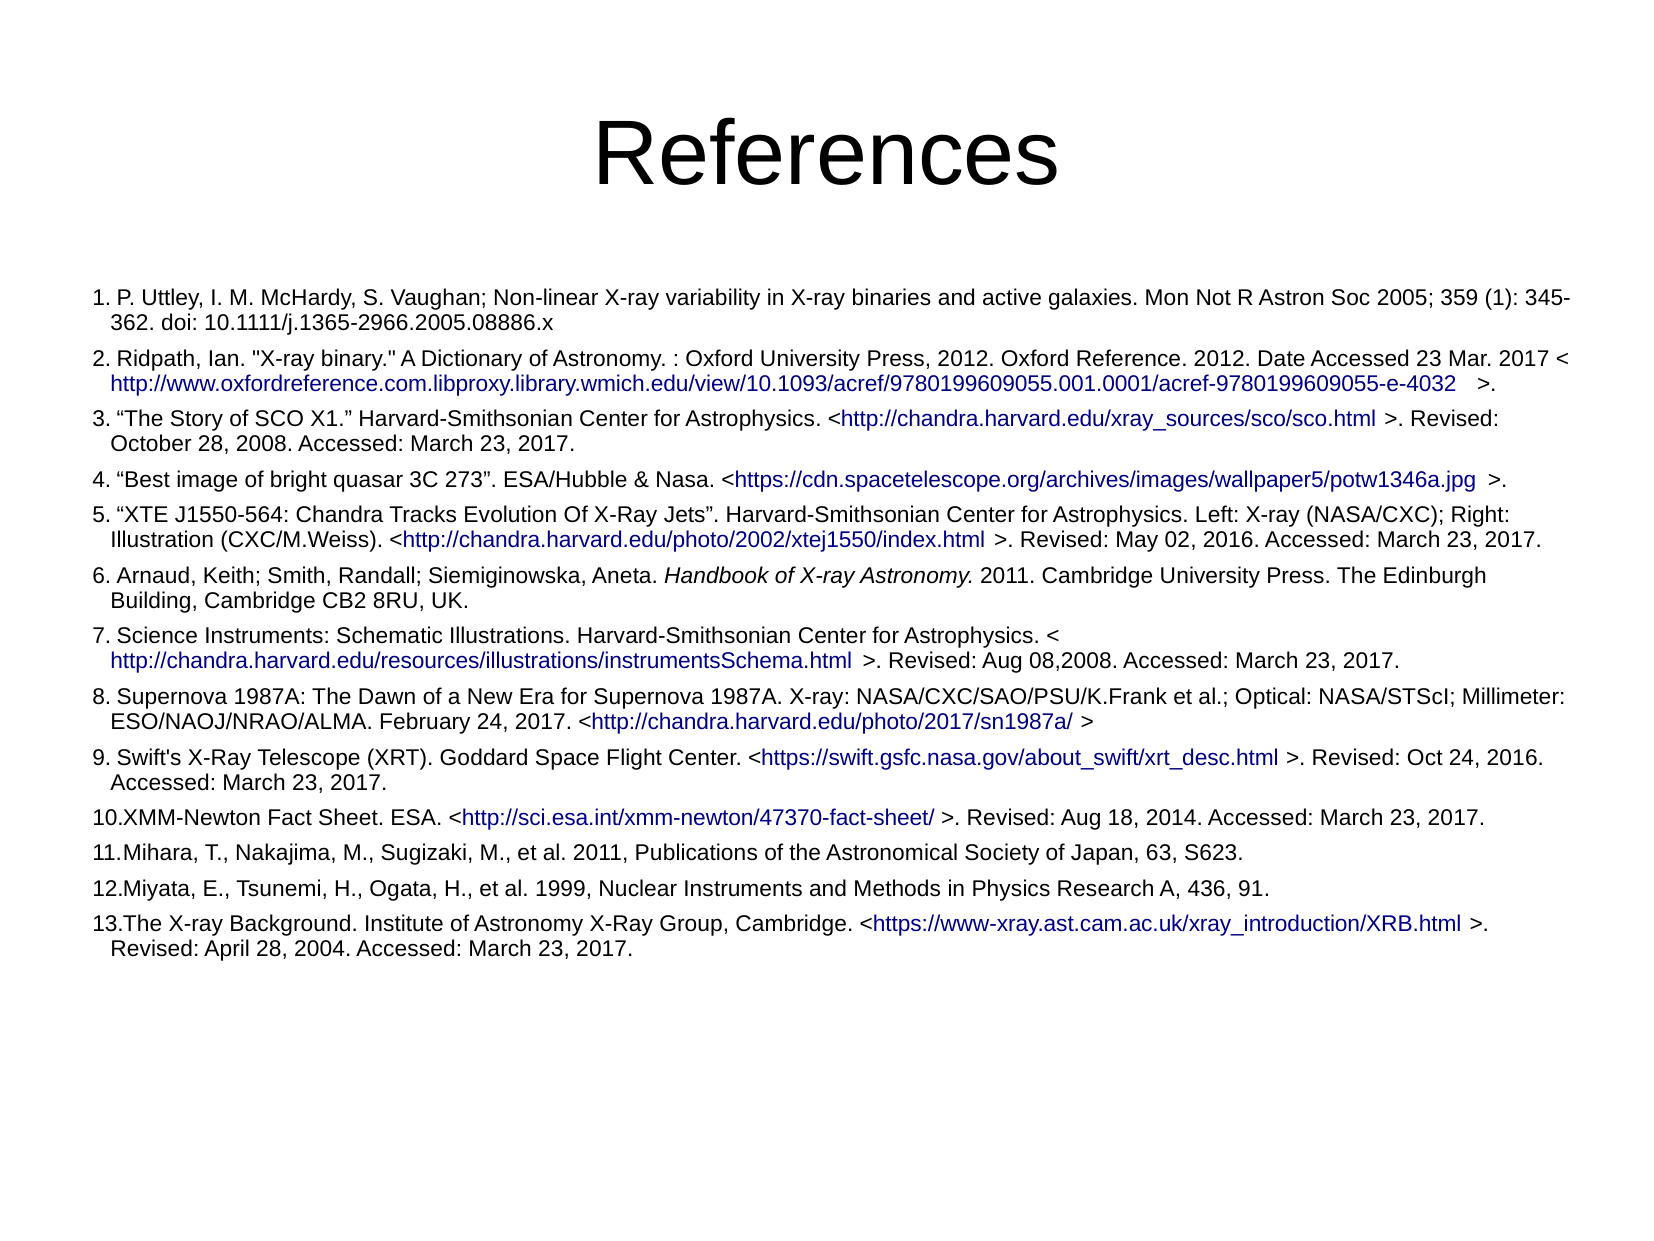

# References
 P. Uttley, I. M. McHardy, S. Vaughan; Non-linear X-ray variability in X-ray binaries and active galaxies. Mon Not R Astron Soc 2005; 359 (1): 345-362. doi: 10.1111/j.1365-2966.2005.08886.x
 Ridpath, Ian. "X-ray binary." A Dictionary of Astronomy. : Oxford University Press, 2012. Oxford Reference. 2012. Date Accessed 23 Mar. 2017 <http://www.oxfordreference.com.libproxy.library.wmich.edu/view/10.1093/acref/9780199609055.001.0001/acref-9780199609055-e-4032>.
 “The Story of SCO X1.” Harvard-Smithsonian Center for Astrophysics. <http://chandra.harvard.edu/xray_sources/sco/sco.html>. Revised: October 28, 2008. Accessed: March 23, 2017.
 “Best image of bright quasar 3C 273”. ESA/Hubble & Nasa. <https://cdn.spacetelescope.org/archives/images/wallpaper5/potw1346a.jpg>.
 “XTE J1550-564: Chandra Tracks Evolution Of X-Ray Jets”. Harvard-Smithsonian Center for Astrophysics. Left: X-ray (NASA/CXC); Right: Illustration (CXC/M.Weiss). <http://chandra.harvard.edu/photo/2002/xtej1550/index.html>. Revised: May 02, 2016. Accessed: March 23, 2017.
 Arnaud, Keith; Smith, Randall; Siemiginowska, Aneta. Handbook of X-ray Astronomy. 2011. Cambridge University Press. The Edinburgh Building, Cambridge CB2 8RU, UK.
 Science Instruments: Schematic Illustrations. Harvard-Smithsonian Center for Astrophysics. <http://chandra.harvard.edu/resources/illustrations/instrumentsSchema.html>. Revised: Aug 08,2008. Accessed: March 23, 2017.
 Supernova 1987A: The Dawn of a New Era for Supernova 1987A. X-ray: NASA/CXC/SAO/PSU/K.Frank et al.; Optical: NASA/STScI; Millimeter: ESO/NAOJ/NRAO/ALMA. February 24, 2017. <http://chandra.harvard.edu/photo/2017/sn1987a/>
 Swift's X-Ray Telescope (XRT). Goddard Space Flight Center. <https://swift.gsfc.nasa.gov/about_swift/xrt_desc.html>. Revised: Oct 24, 2016. Accessed: March 23, 2017.
 XMM-Newton Fact Sheet. ESA. <http://sci.esa.int/xmm-newton/47370-fact-sheet/>. Revised: Aug 18, 2014. Accessed: March 23, 2017.
 Mihara, T., Nakajima, M., Sugizaki, M., et al. 2011, Publications of the Astronomical Society of Japan, 63, S623.
 Miyata, E., Tsunemi, H., Ogata, H., et al. 1999, Nuclear Instruments and Methods in Physics Research A, 436, 91.
 The X-ray Background. Institute of Astronomy X-Ray Group, Cambridge. <https://www-xray.ast.cam.ac.uk/xray_introduction/XRB.html>. Revised: April 28, 2004. Accessed: March 23, 2017.